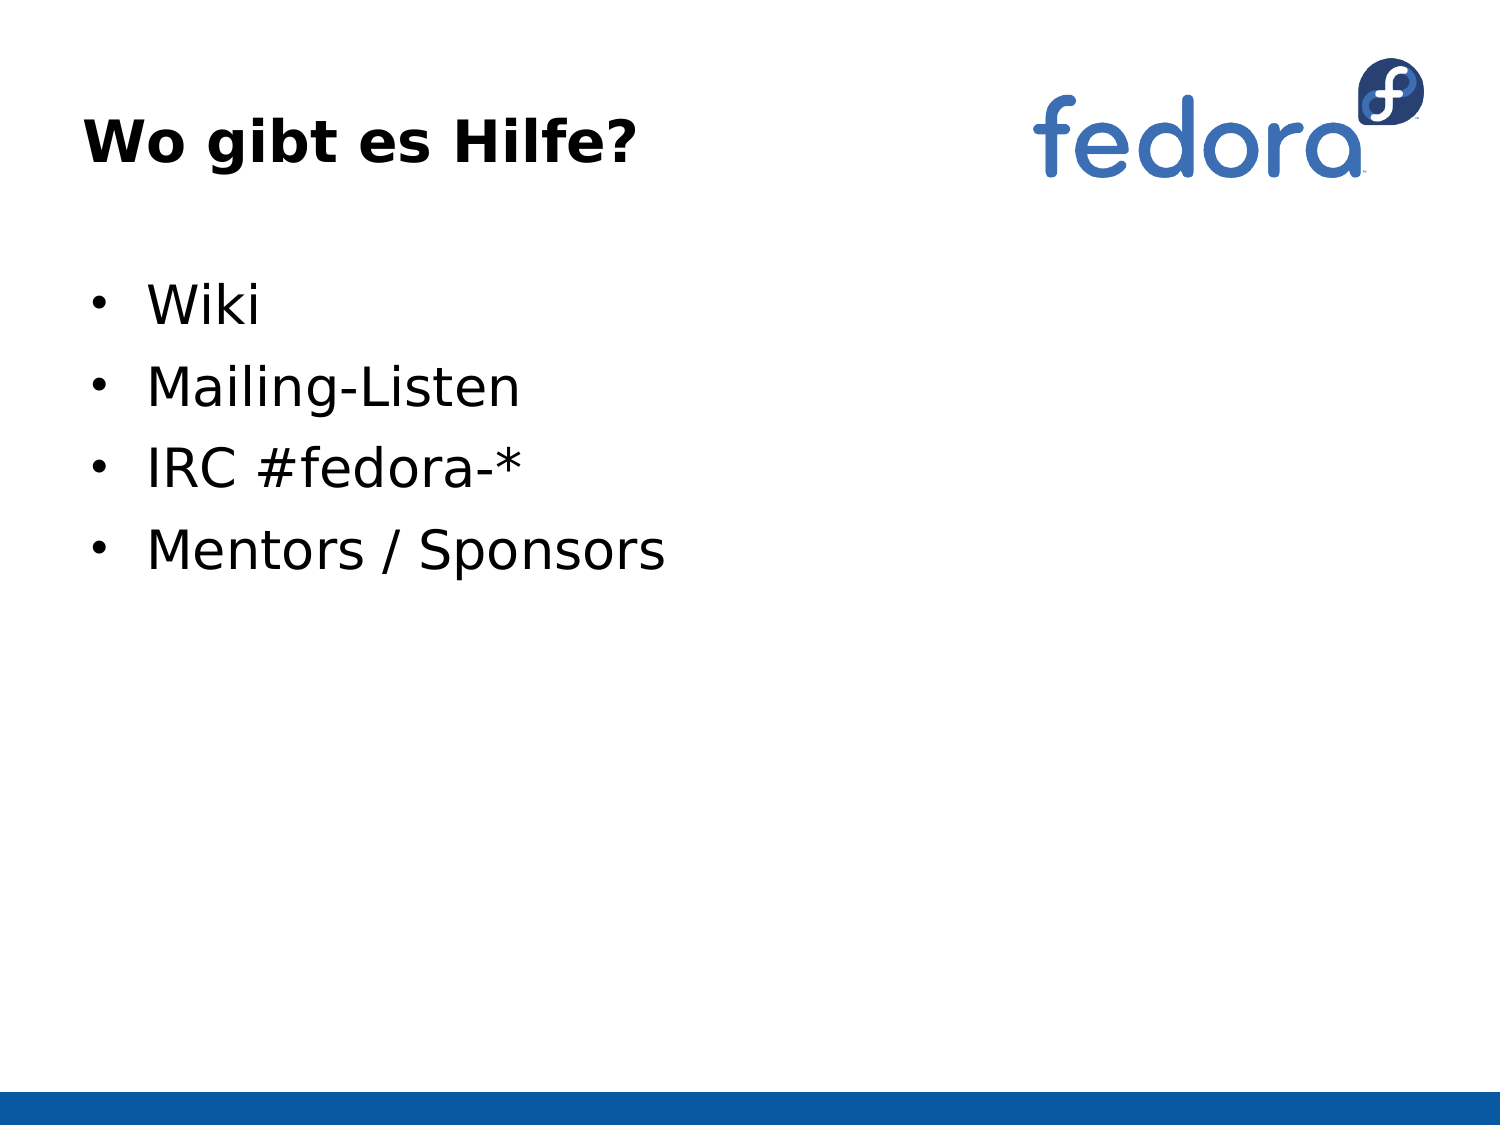

# Wo gibt es Hilfe?
Wiki
Mailing-Listen
IRC #fedora-*
Mentors / Sponsors